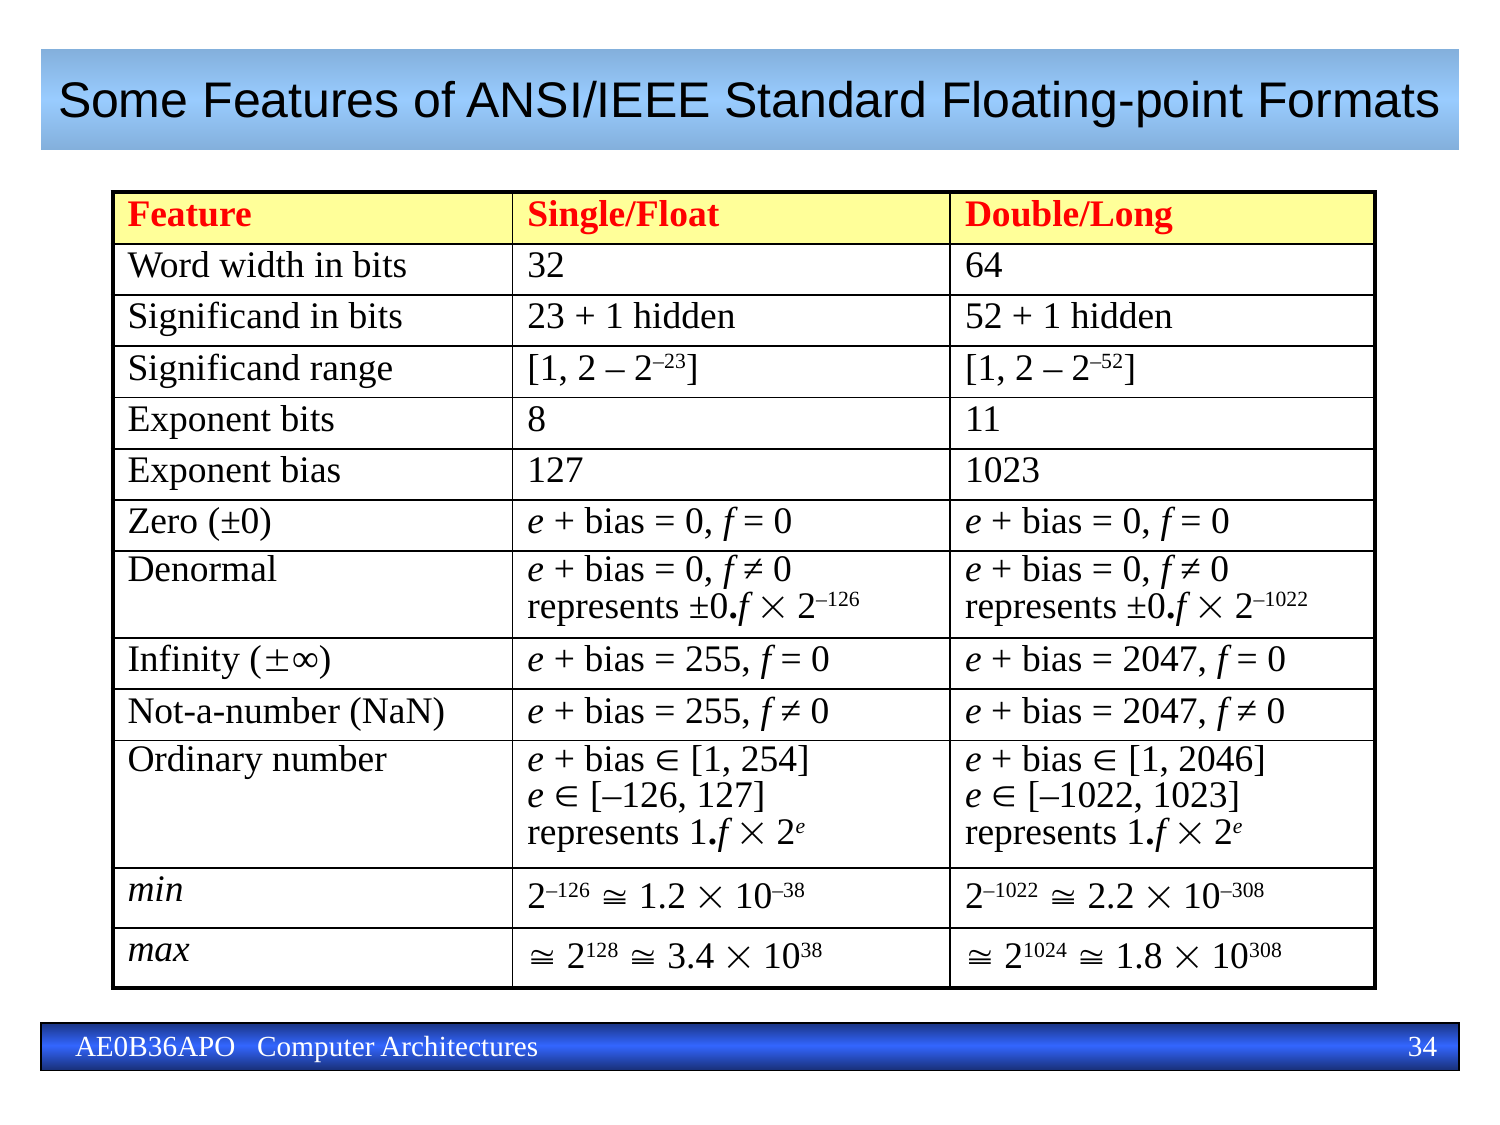

# Some Features of ANSI/IEEE Standard Floating-point Formats
| Feature | Single/Float | Double/Long |
| --- | --- | --- |
| Word width in bits | 32 | 64 |
| Significand in bits | 23 + 1 hidden | 52 + 1 hidden |
| Significand range | [1, 2 – 2–23] | [1, 2 – 2–52] |
| Exponent bits | 8 | 11 |
| Exponent bias | 127 | 1023 |
| Zero (±0) | e + bias = 0, f = 0 | e + bias = 0, f = 0 |
| Denormal | e + bias = 0, f ≠ 0 represents ±0.f  2–126 | e + bias = 0, f ≠ 0 represents ±0.f  2–1022 |
| Infinity (∞) | e + bias = 255, f = 0 | e + bias = 2047, f = 0 |
| Not-a-number (NaN) | e + bias = 255, f ≠ 0 | e + bias = 2047, f ≠ 0 |
| Ordinary number | e + bias  [1, 254] e  [–126, 127] represents 1.f  2e | e + bias  [1, 2046] e  [–1022, 1023] represents 1.f  2e |
| min | 2–126  1.2  10–38 | 2–1022  2.2  10–308 |
| max |  2128  3.4  1038 |  21024  1.8  10308 |
AE0B36APO Computer Architectures
34